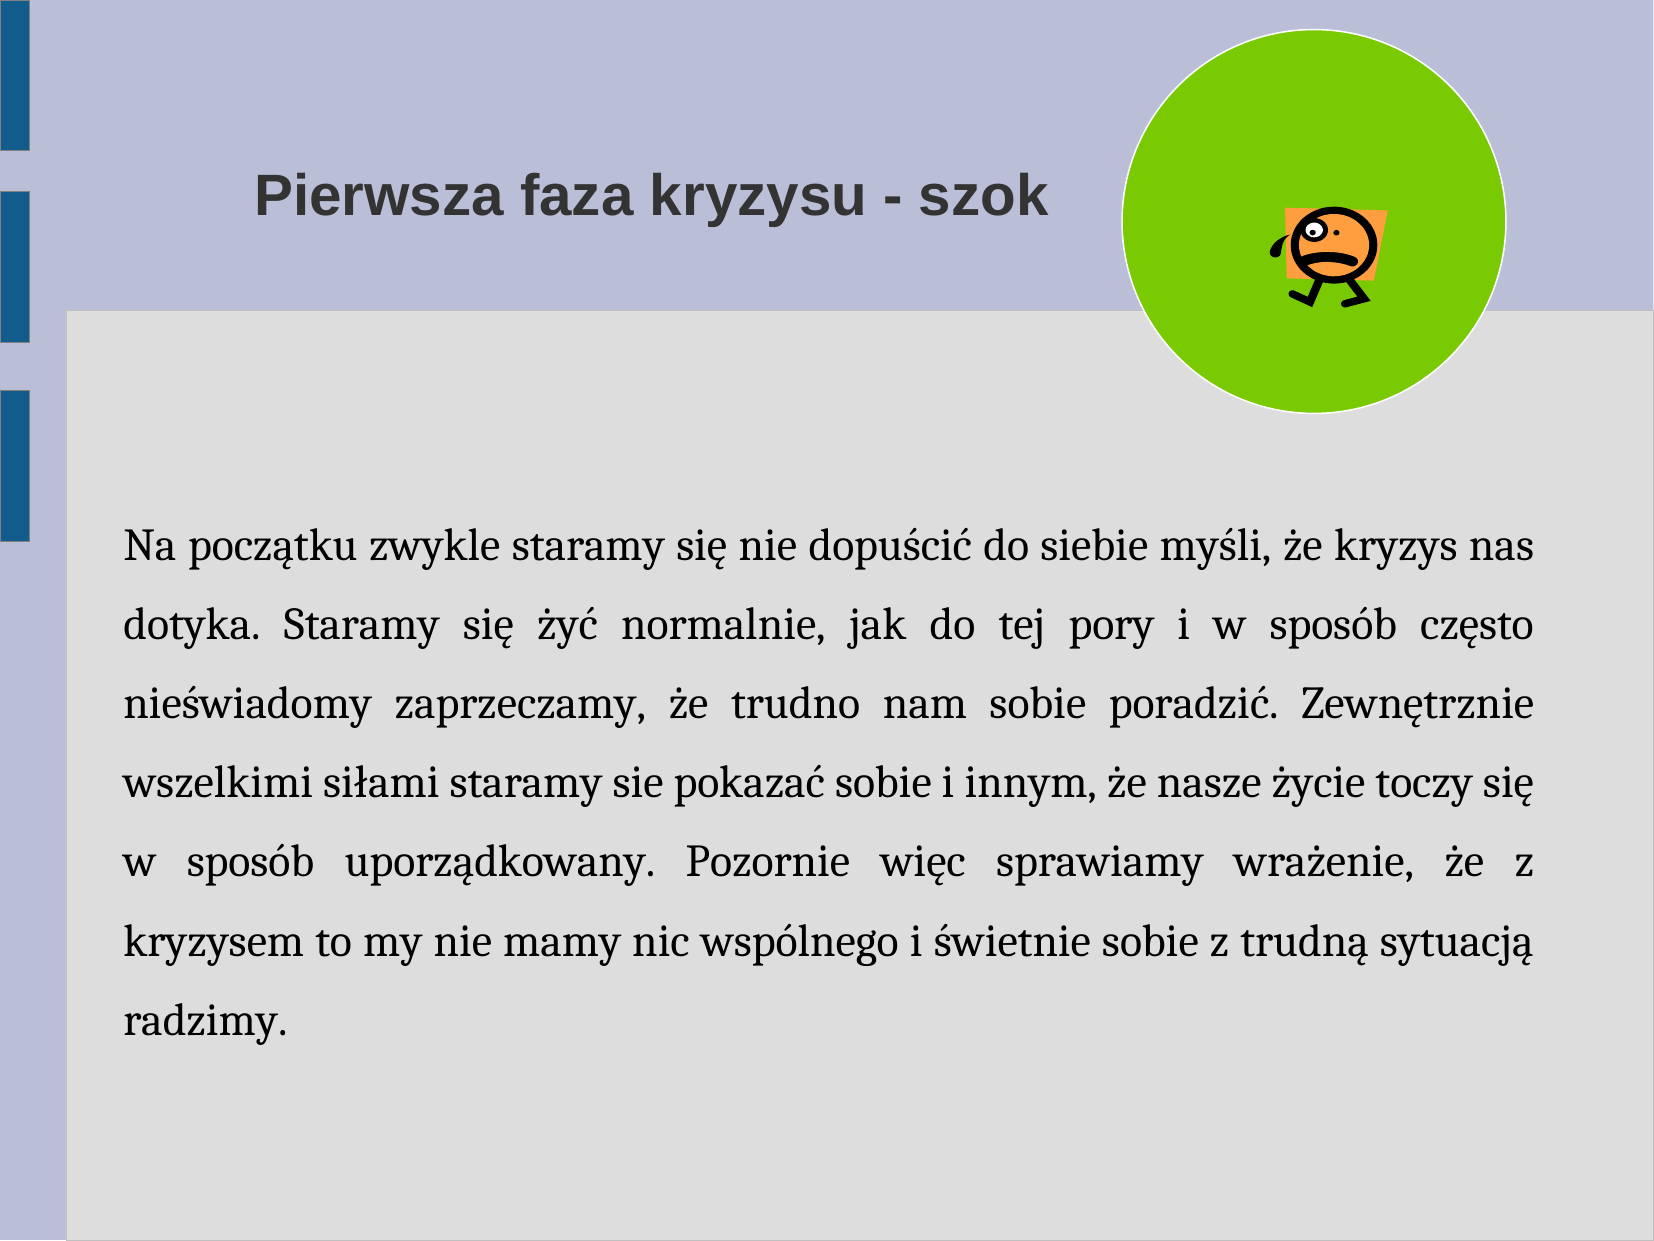

# Pierwsza faza kryzysu - szok
Na początku zwykle staramy się nie dopuścić do siebie myśli, że kryzys nas dotyka. Staramy się żyć normalnie, jak do tej pory i w sposób często nieświadomy zaprzeczamy, że trudno nam sobie poradzić. Zewnętrznie wszelkimi siłami staramy sie pokazać sobie i innym, że nasze życie toczy się w sposób uporządkowany. Pozornie więc sprawiamy wrażenie, że z kryzysem to my nie mamy nic wspólnego i świetnie sobie z trudną sytuacją radzimy.